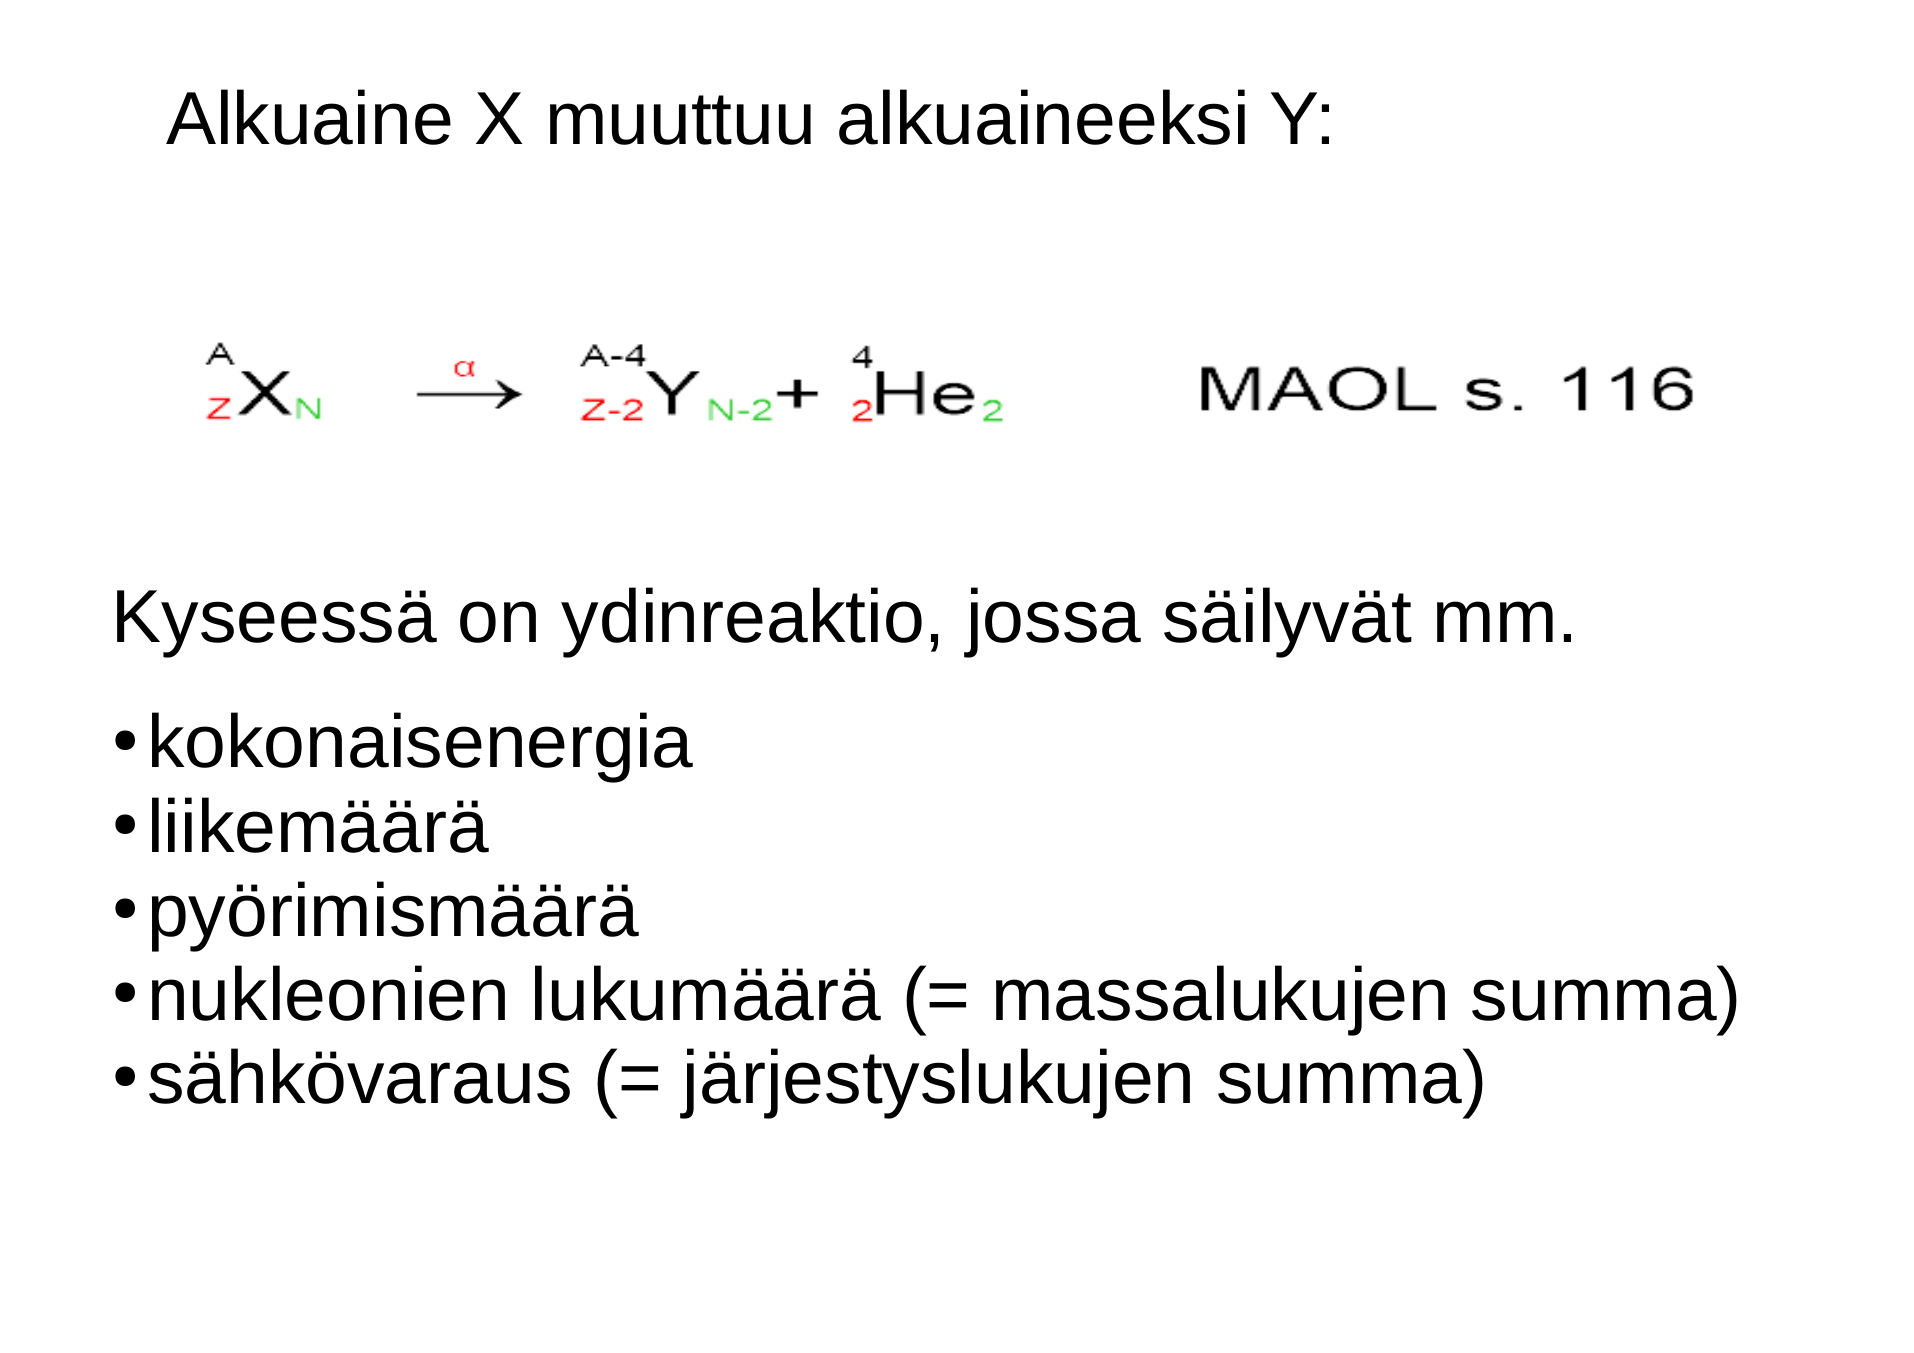

Alkuaine X muuttuu alkuaineeksi Y:
Kyseessä on ydinreaktio, jossa säilyvät mm.
kokonaisenergia
liikemäärä
pyörimismäärä
nukleonien lukumäärä (= massalukujen summa)
sähkövaraus (= järjestyslukujen summa)